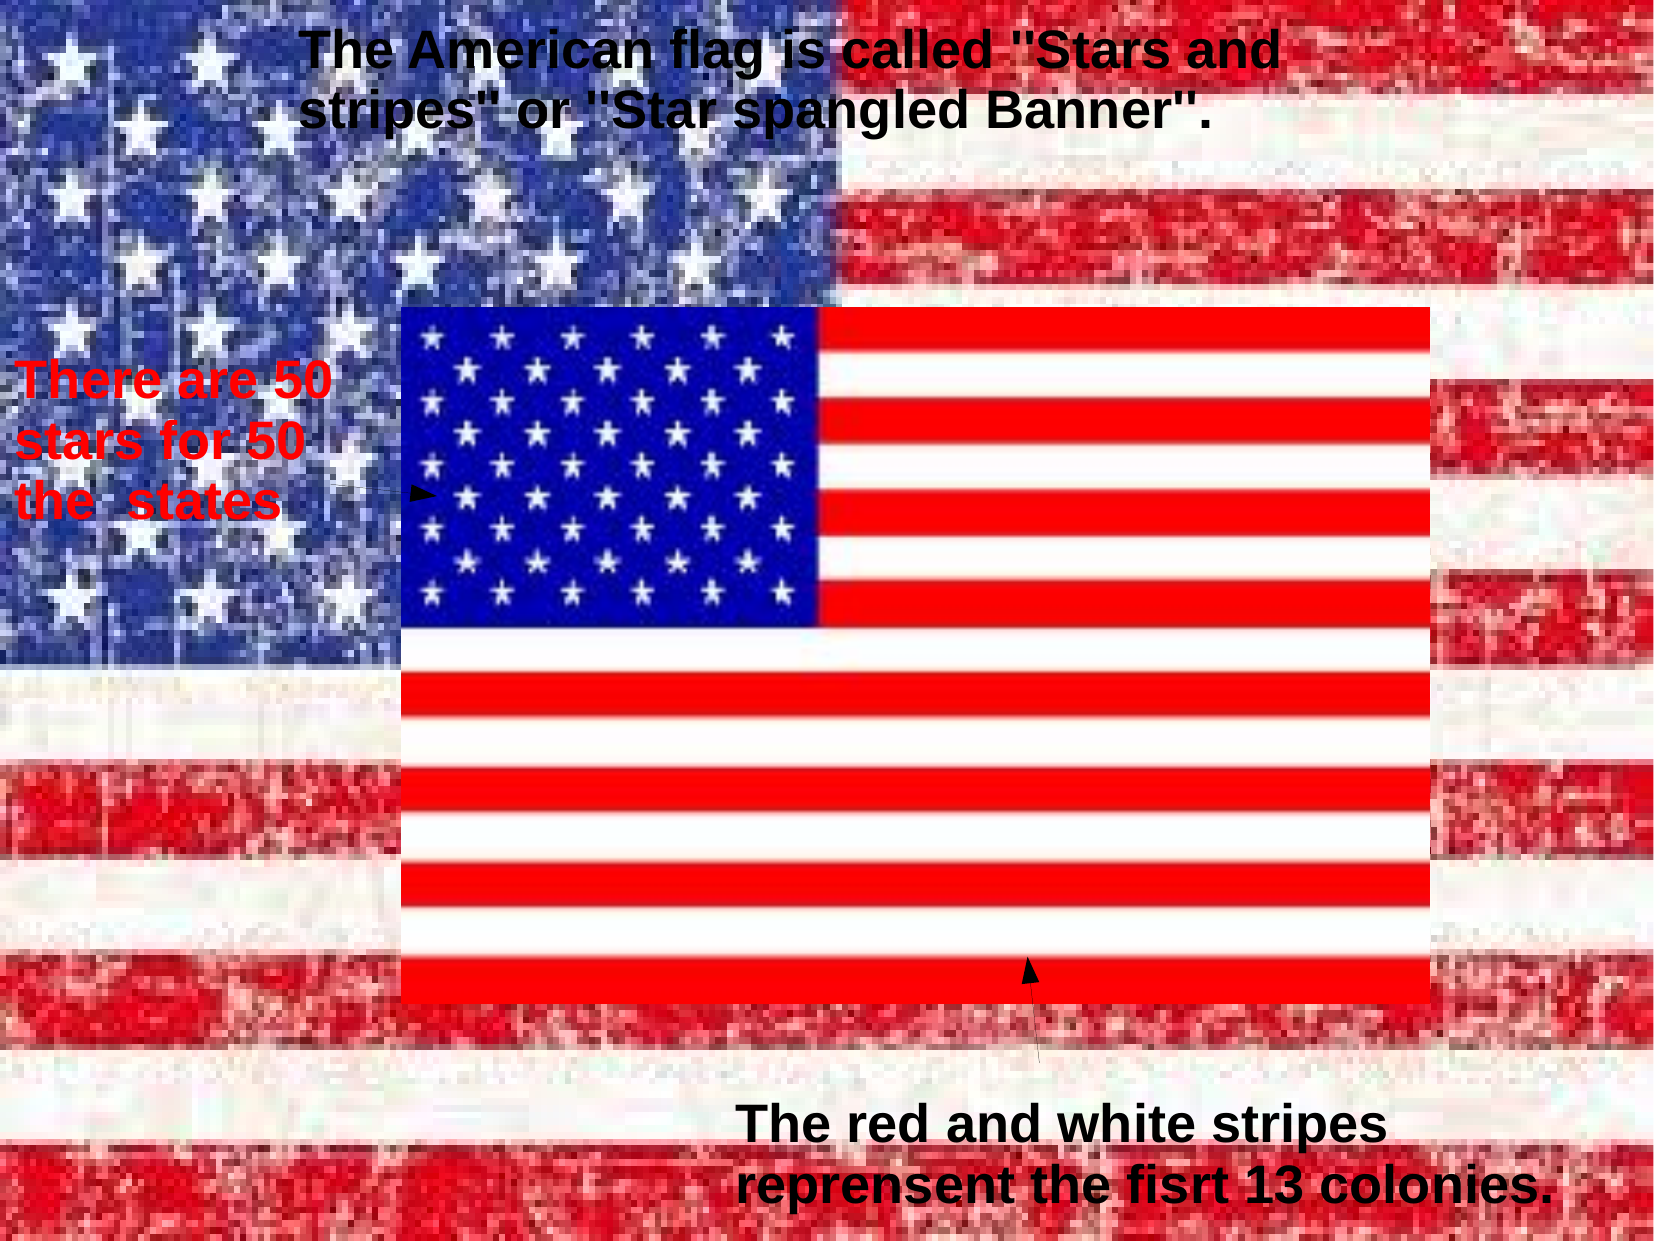

The American flag is called ''Stars and stripes'' or ''Star spangled Banner''.
There are 50 stars for 50 the states
The red and white stripes reprensent the fisrt 13 colonies.